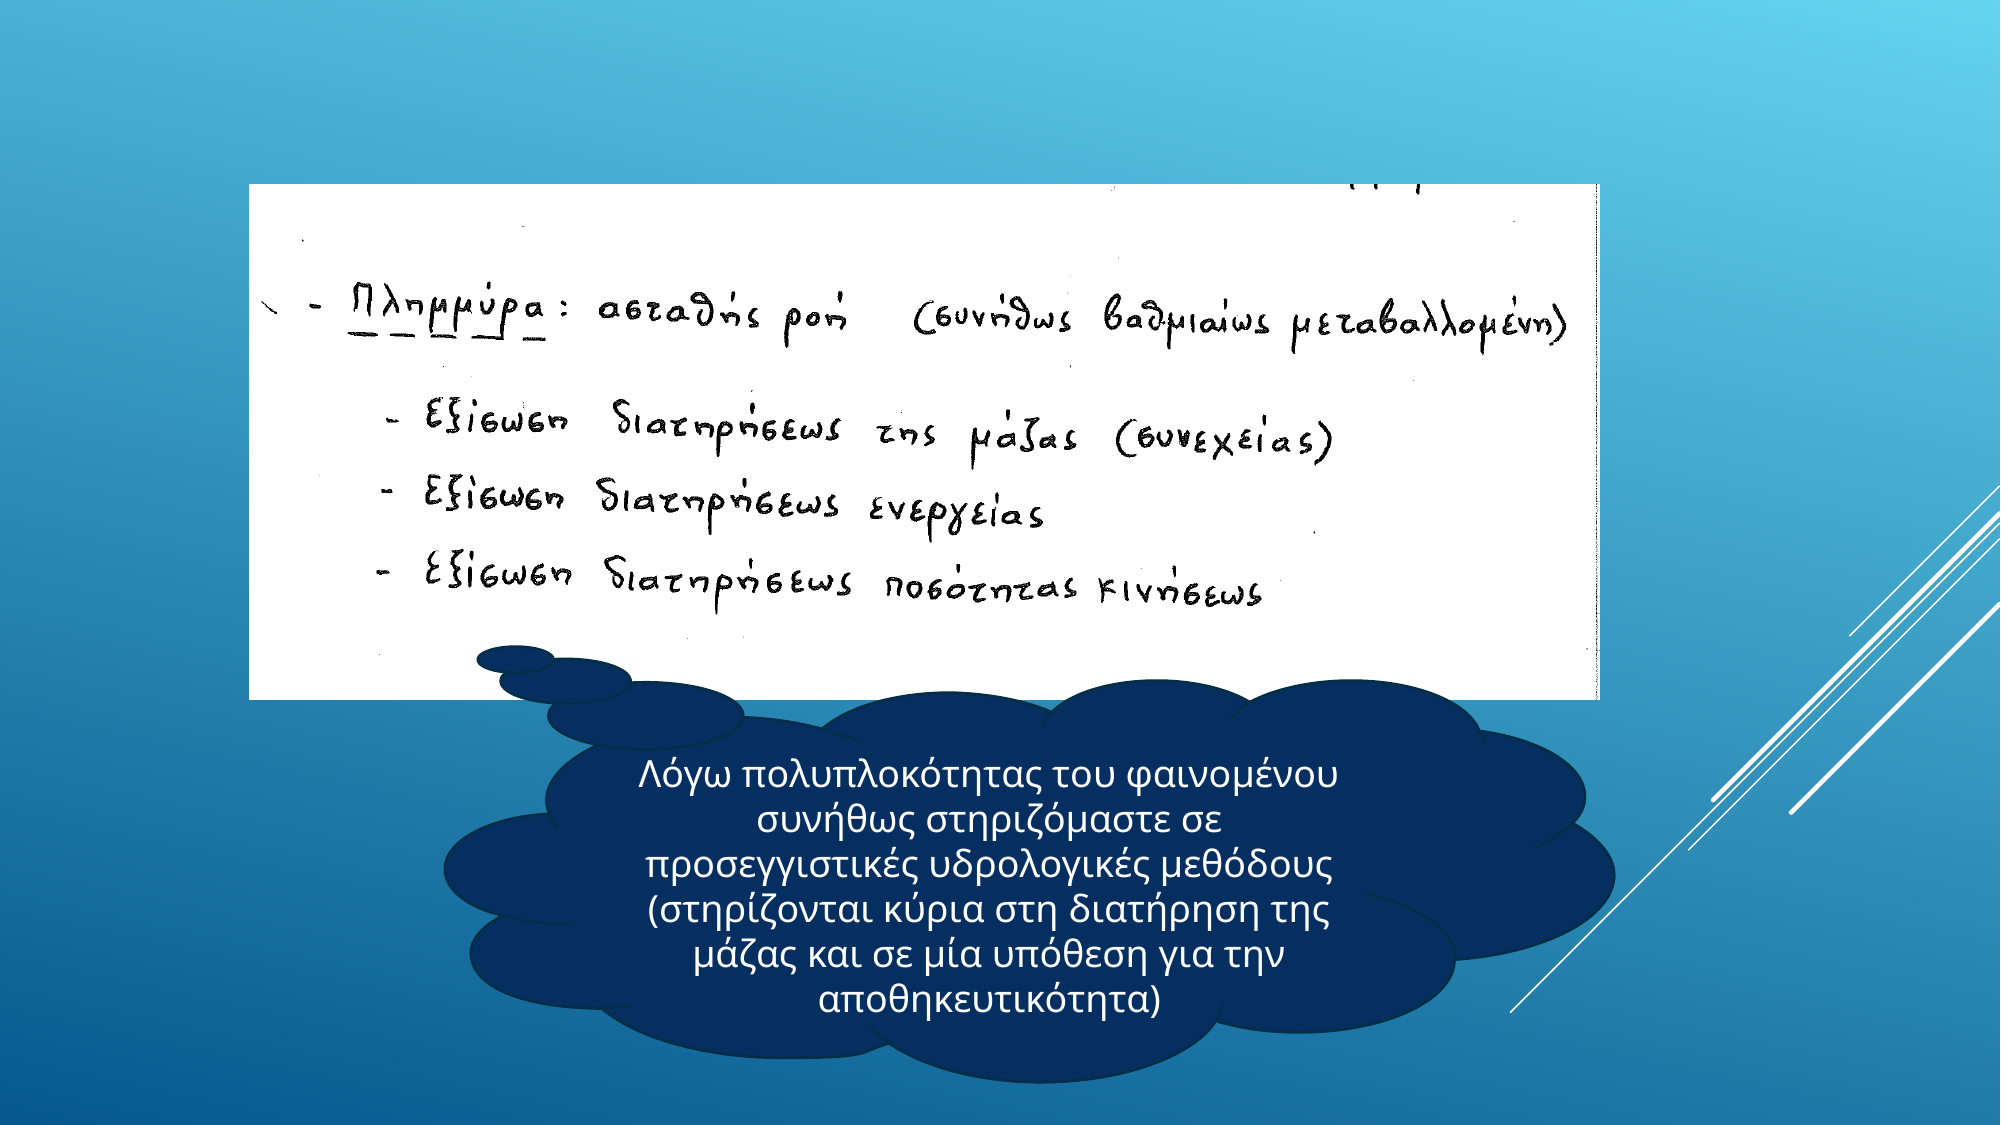

Λόγω πολυπλοκότητας του φαινομένου συνήθως στηριζόμαστε σε προσεγγιστικές υδρολογικές μεθόδους (στηρίζονται κύρια στη διατήρηση της μάζας και σε μία υπόθεση για την αποθηκευτικότητα)
#